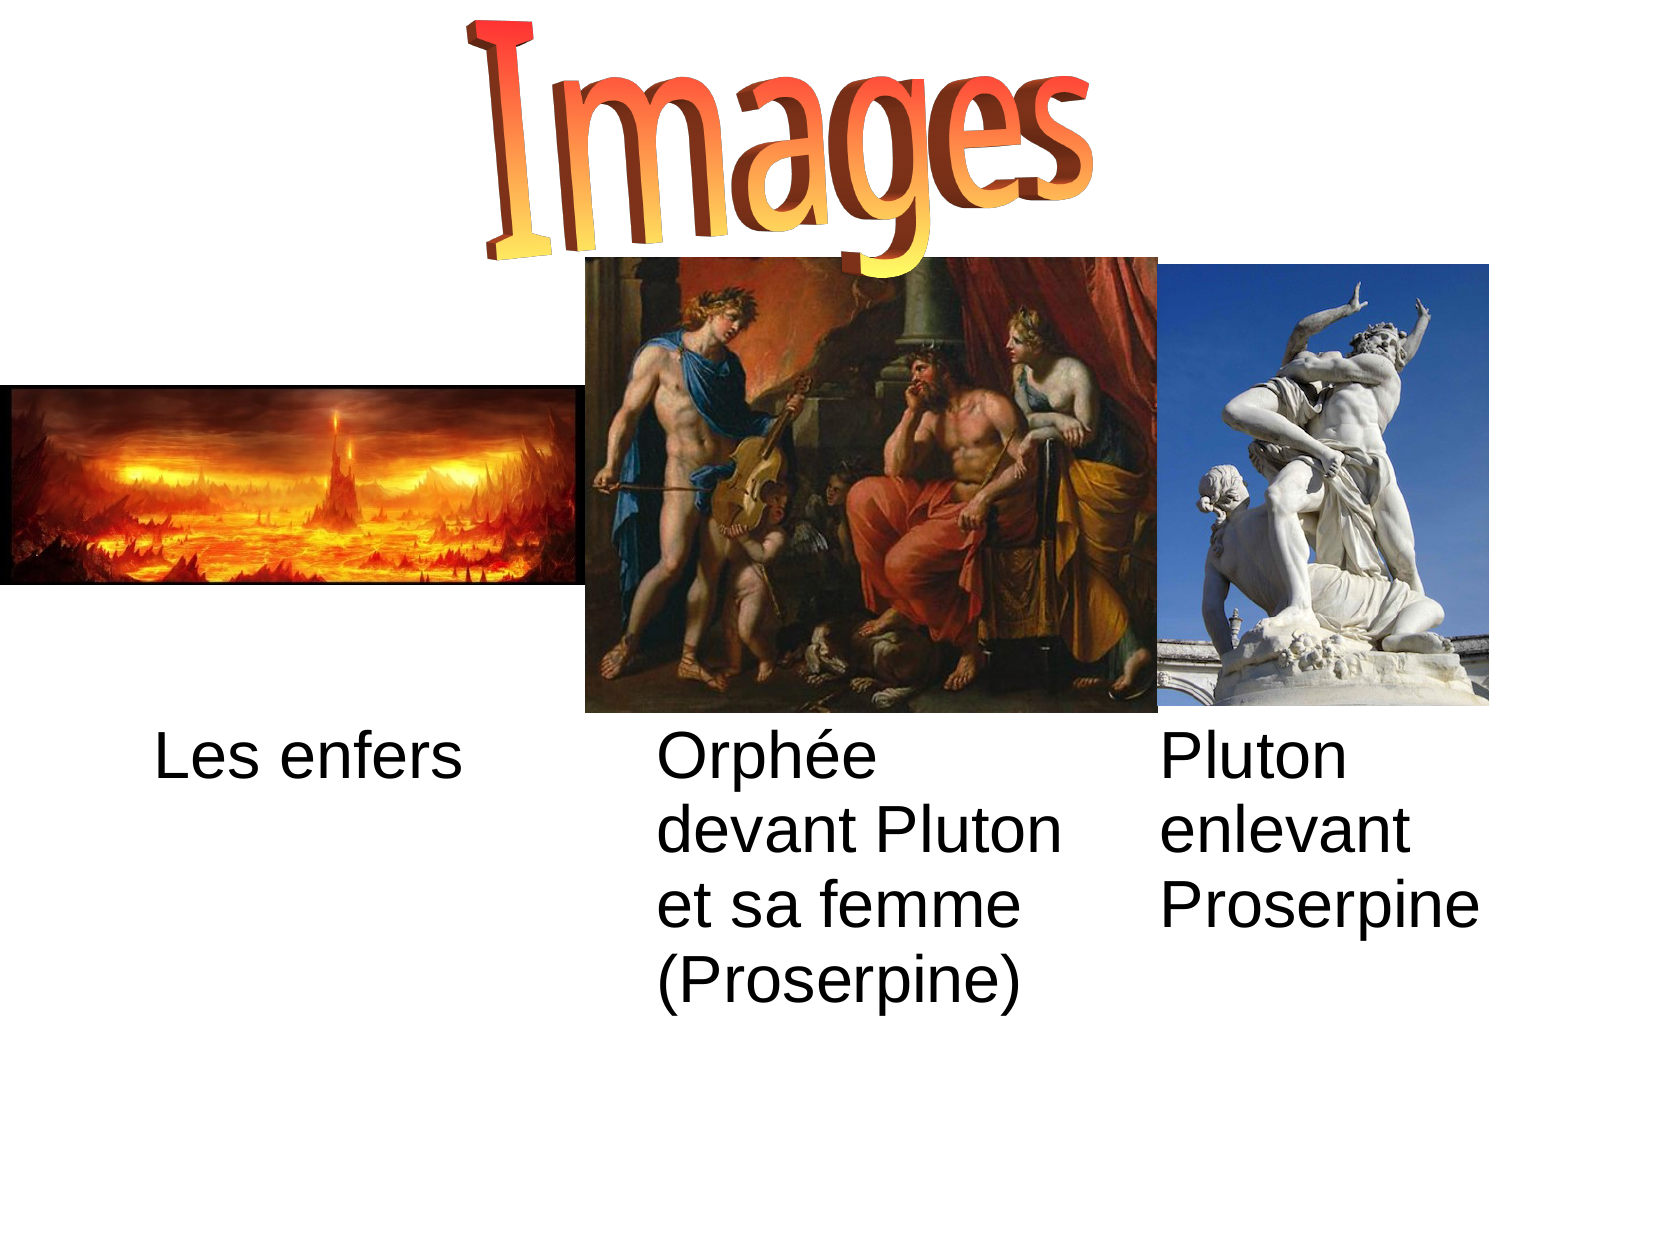

Images
Les enfers
Orphée devant Pluton et sa femme (Proserpine)
# Pluton enlevant Proserpine